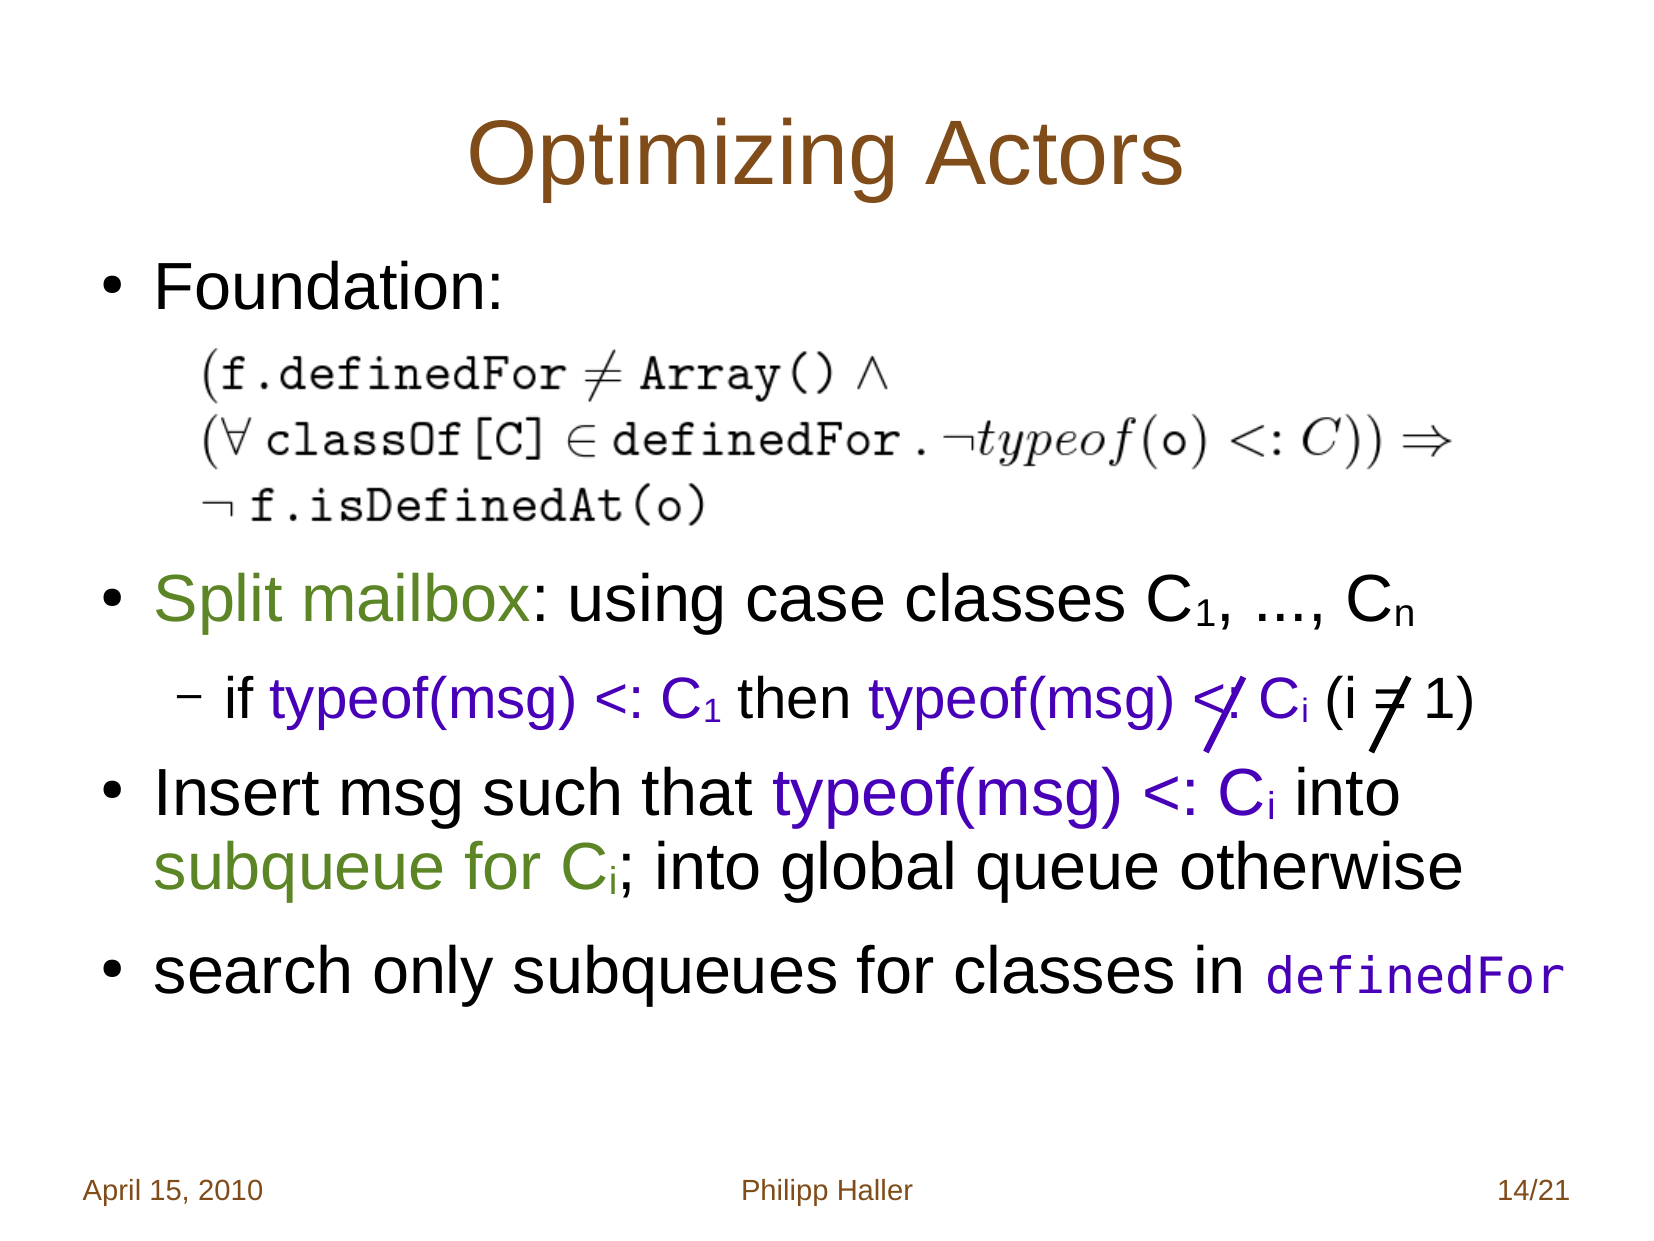

# Optimizing Actors
Foundation:
Split mailbox: using case classes C1, ..., Cn
if typeof(msg) <: C1 then typeof(msg) <: Ci (i = 1)
Insert msg such that typeof(msg) <: Ci into subqueue for Ci; into global queue otherwise
search only subqueues for classes in definedFor
April 15, 2010
Translucent Functions
14